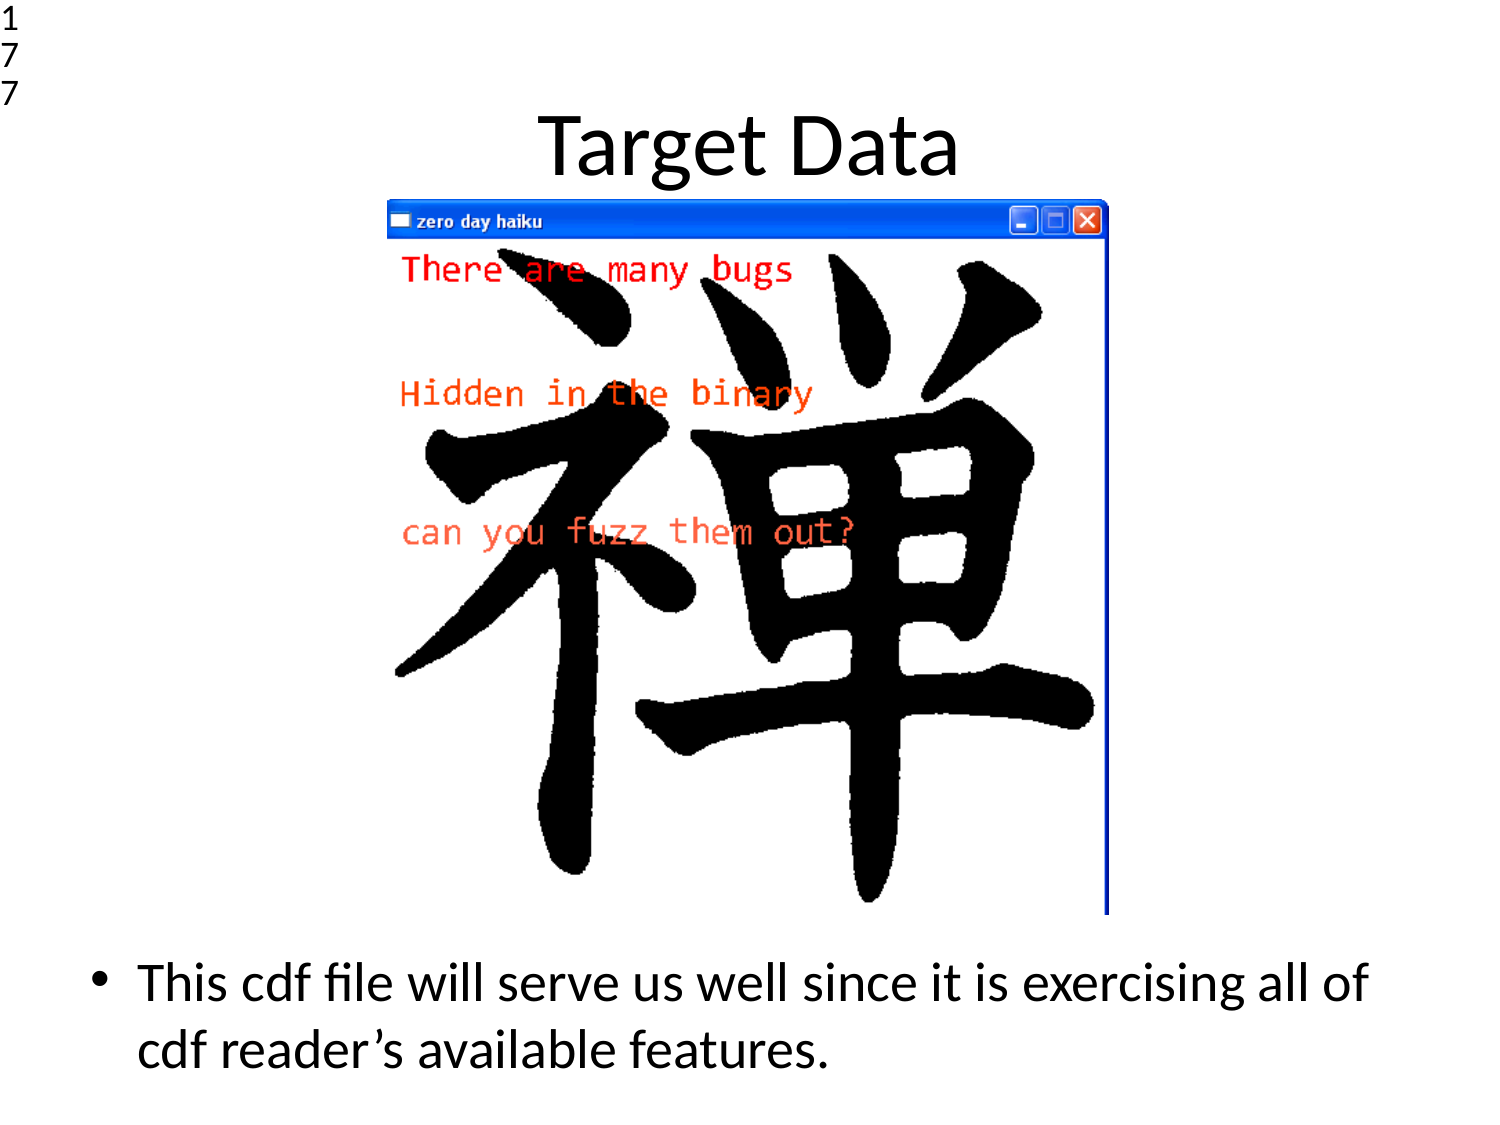

# Target Data
This cdf file will serve us well since it is exercising all of cdf reader’s available features.